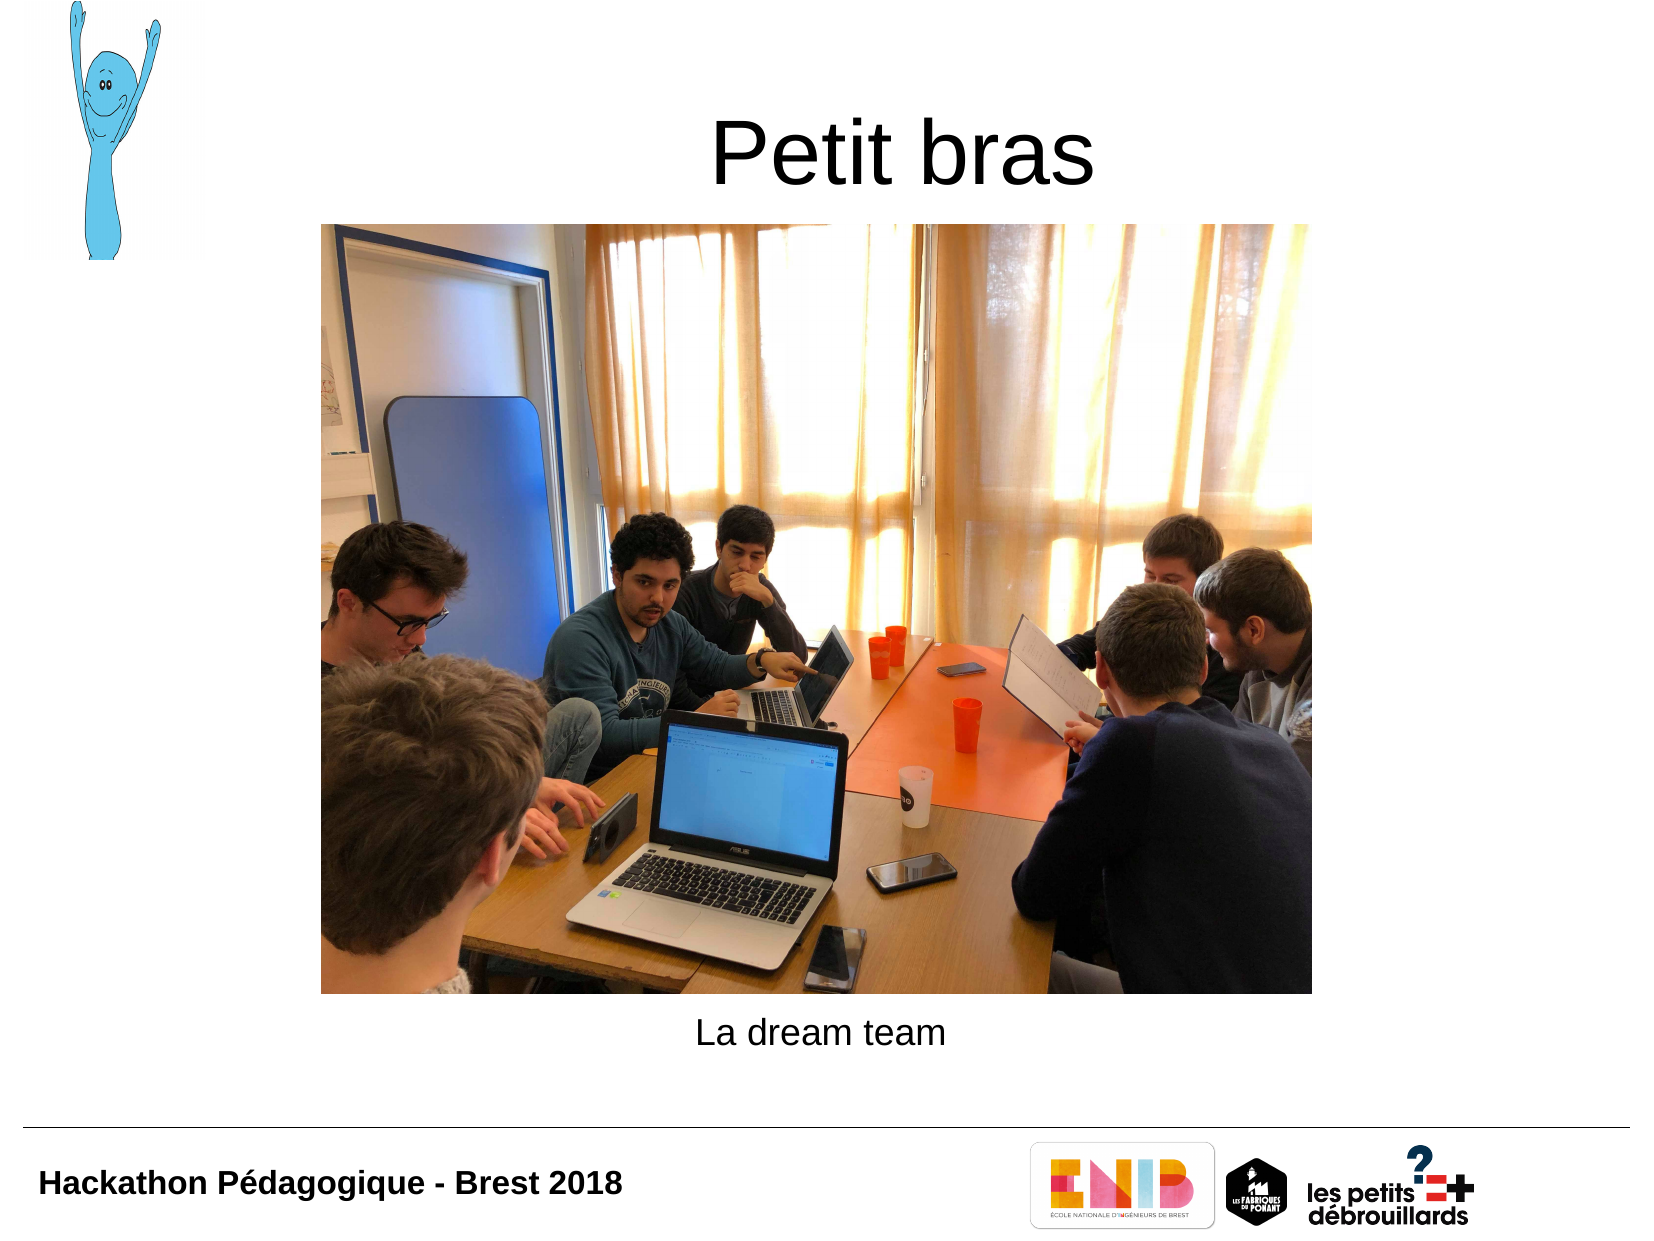

# Petit bras
La dream team
Hackathon Pédagogique - Brest 2018